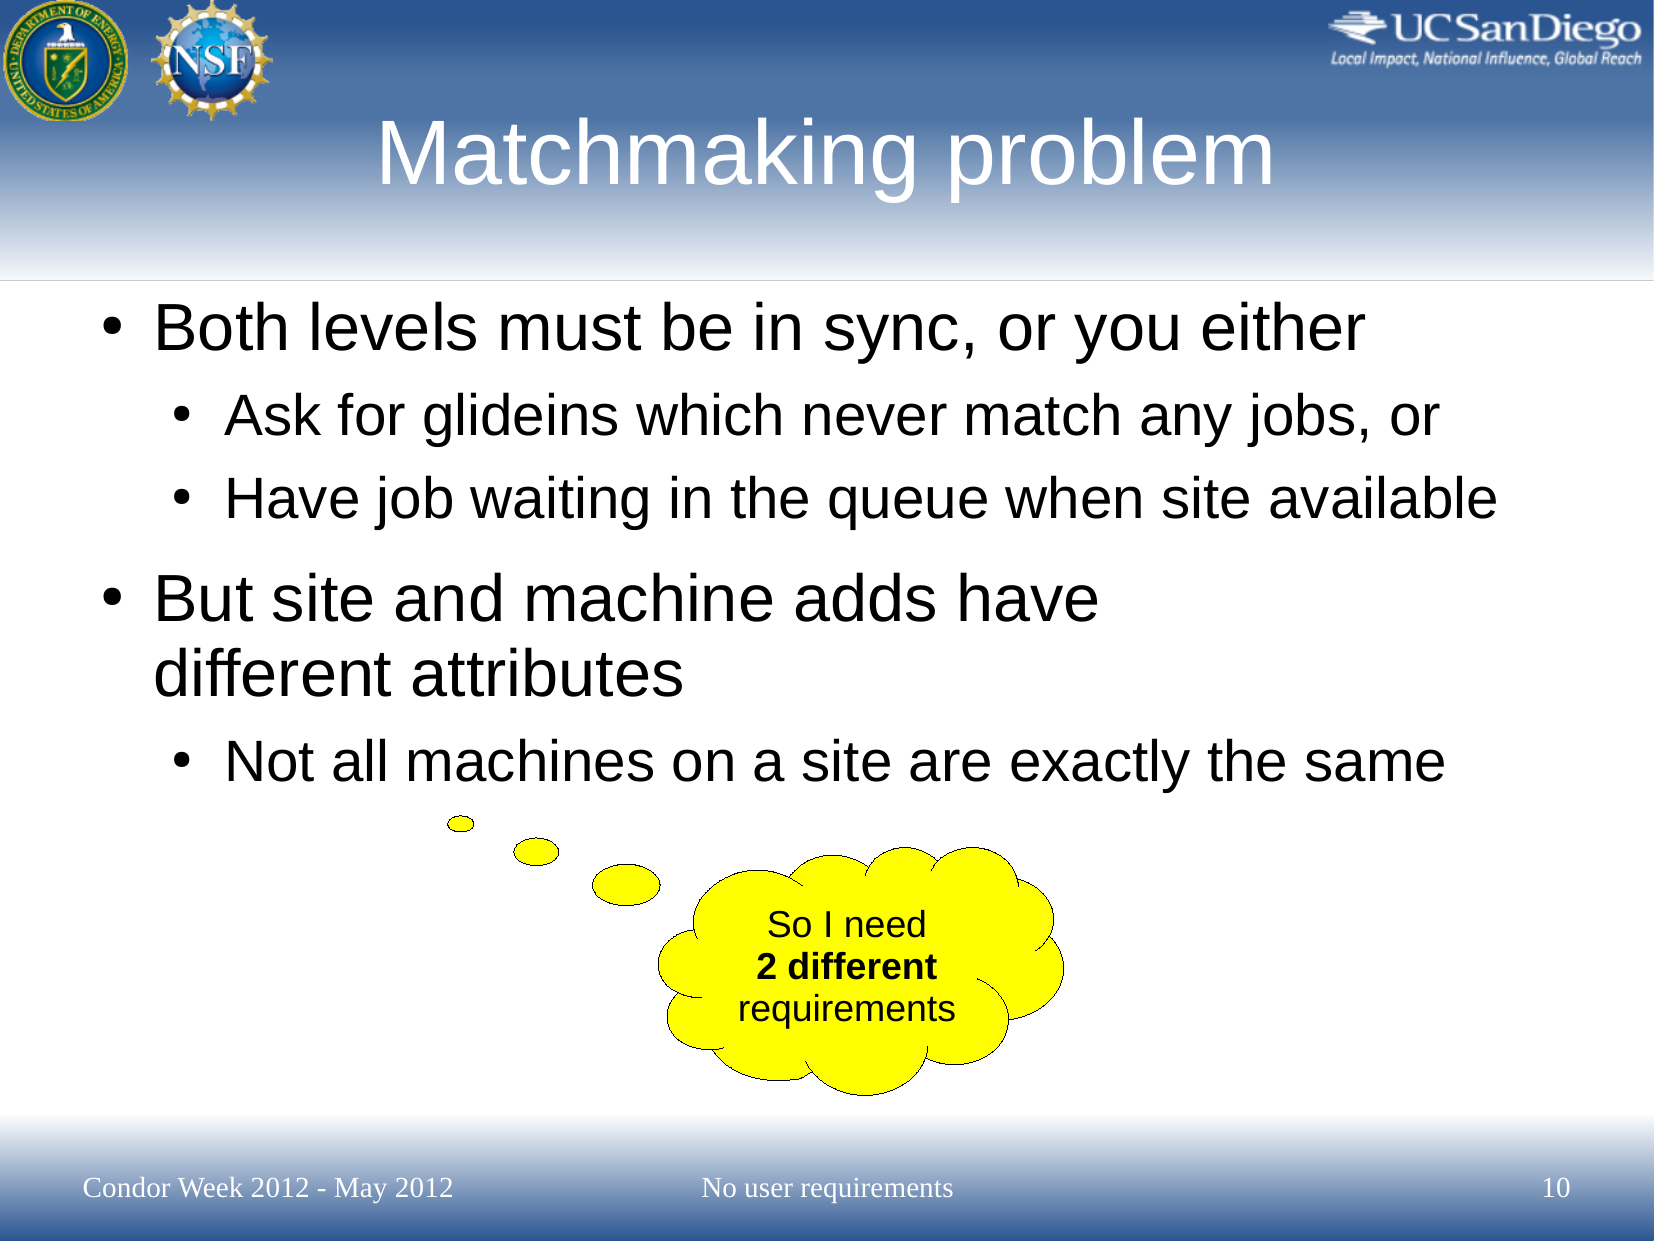

# Matchmaking problem
Both levels must be in sync, or you either
Ask for glideins which never match any jobs, or
Have job waiting in the queue when site available
But site and machine adds have different attributes
Not all machines on a site are exactly the same
So I need
2 different
requirements
Condor Week 2012 - May 2012
No user requirements
10